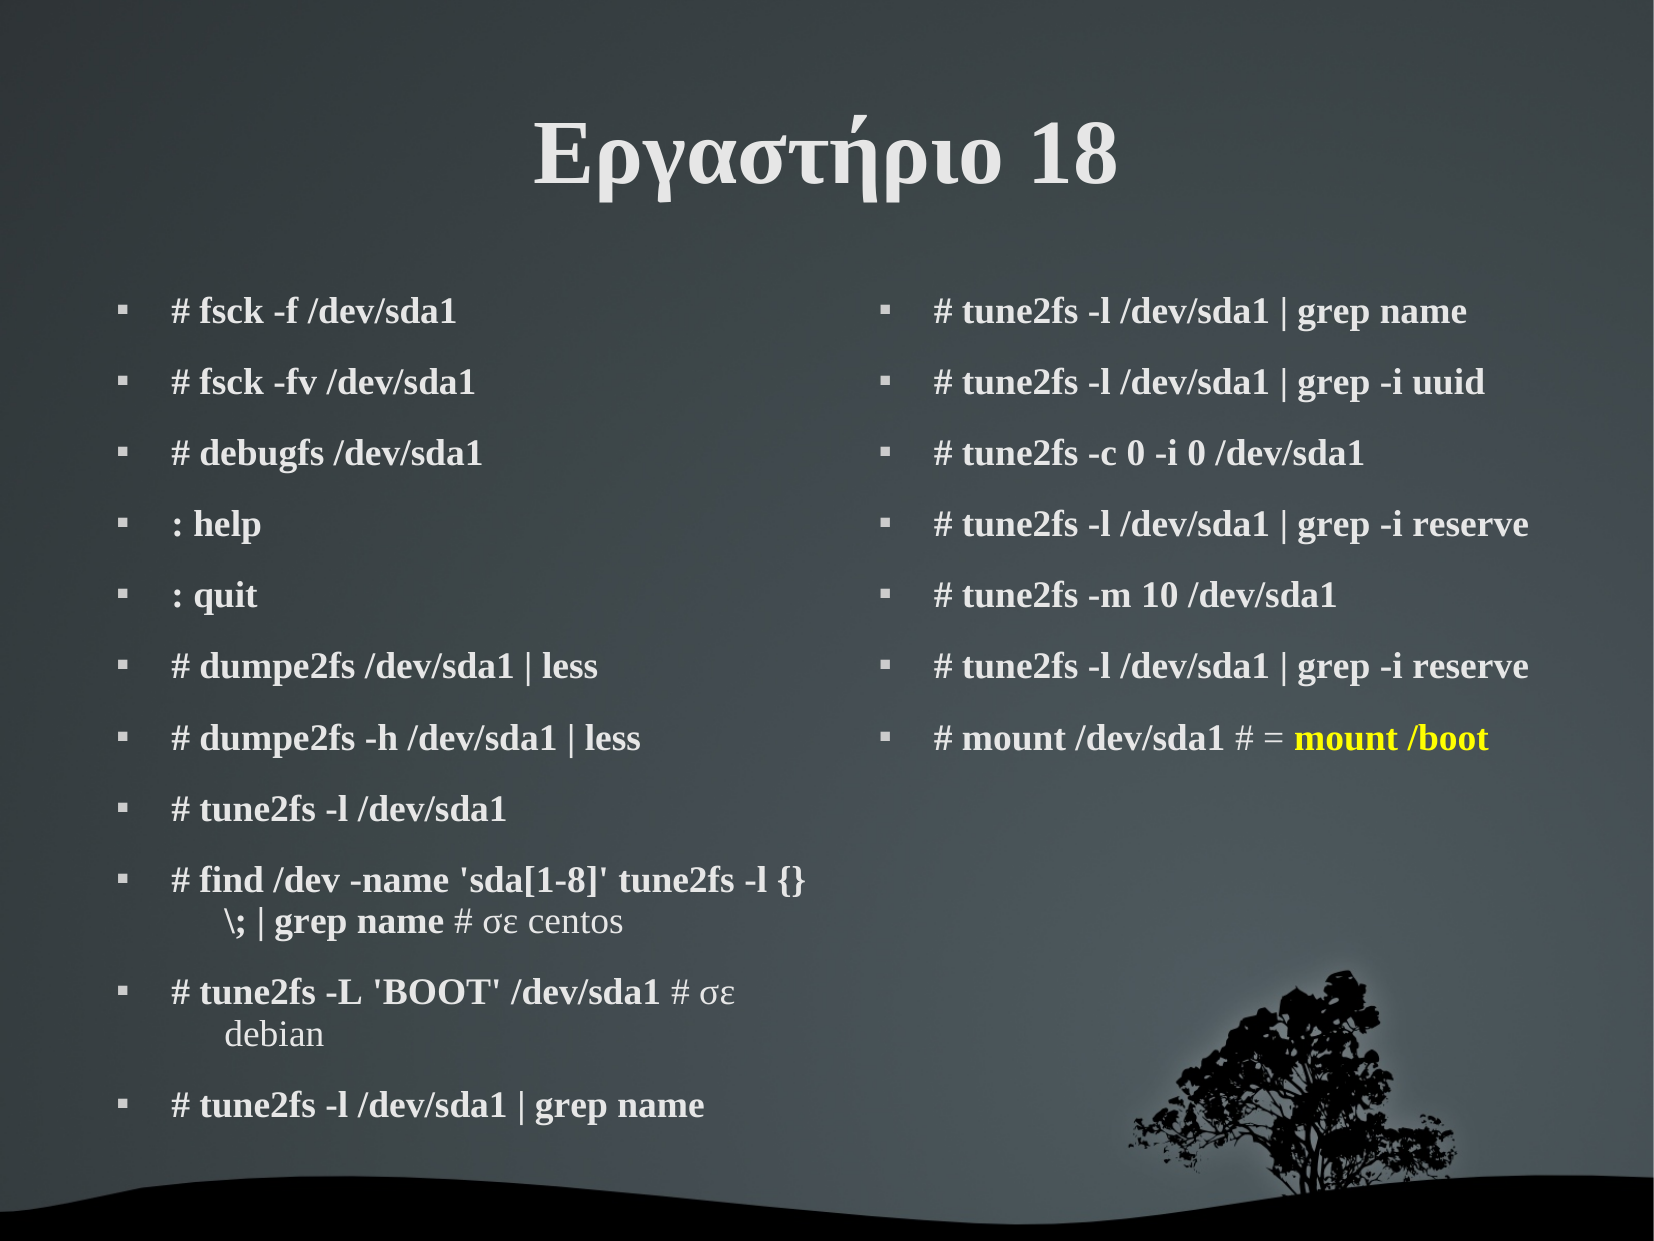

Εργαστήριο 18
# # fsck -f /dev/sda1
# fsck -fv /dev/sda1
# debugfs /dev/sda1
: help
: quit
# dumpe2fs /dev/sda1 | less
# dumpe2fs -h /dev/sda1 | less
# tune2fs -l /dev/sda1
# find /dev -name 'sda[1-8]' tune2fs -l {} \; | grep name # σε centos
# tune2fs -L 'BOOT' /dev/sda1 # σε debian
# tune2fs -l /dev/sda1 | grep name
# tune2fs -l /dev/sda1 | grep name
# tune2fs -l /dev/sda1 | grep -i uuid
# tune2fs -c 0 -i 0 /dev/sda1
# tune2fs -l /dev/sda1 | grep -i reserve
# tune2fs -m 10 /dev/sda1
# tune2fs -l /dev/sda1 | grep -i reserve
# mount /dev/sda1 # = mount /boot